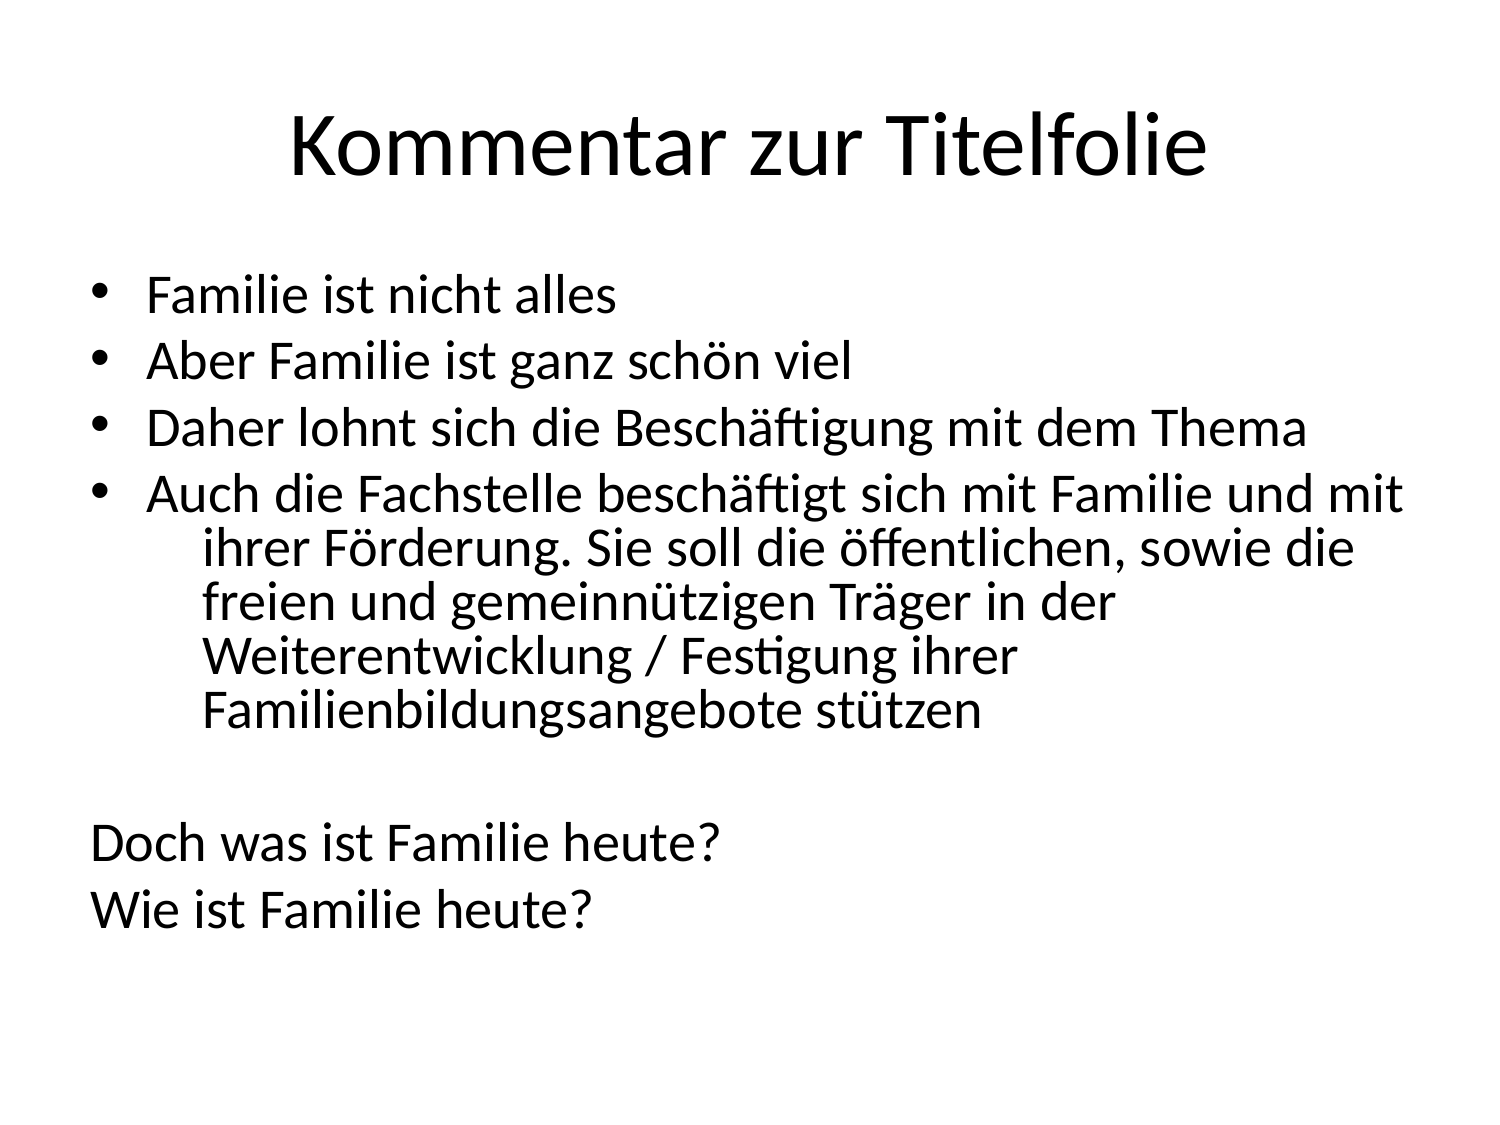

# Kommentar zur Titelfolie
Familie ist nicht alles
Aber Familie ist ganz schön viel
Daher lohnt sich die Beschäftigung mit dem Thema
Auch die Fachstelle beschäftigt sich mit Familie und mit ihrer Förderung. Sie soll die öffentlichen, sowie die freien und gemeinnützigen Träger in der Weiterentwicklung / Festigung ihrer Familienbildungsangebote stützen
Doch was ist Familie heute?
Wie ist Familie heute?